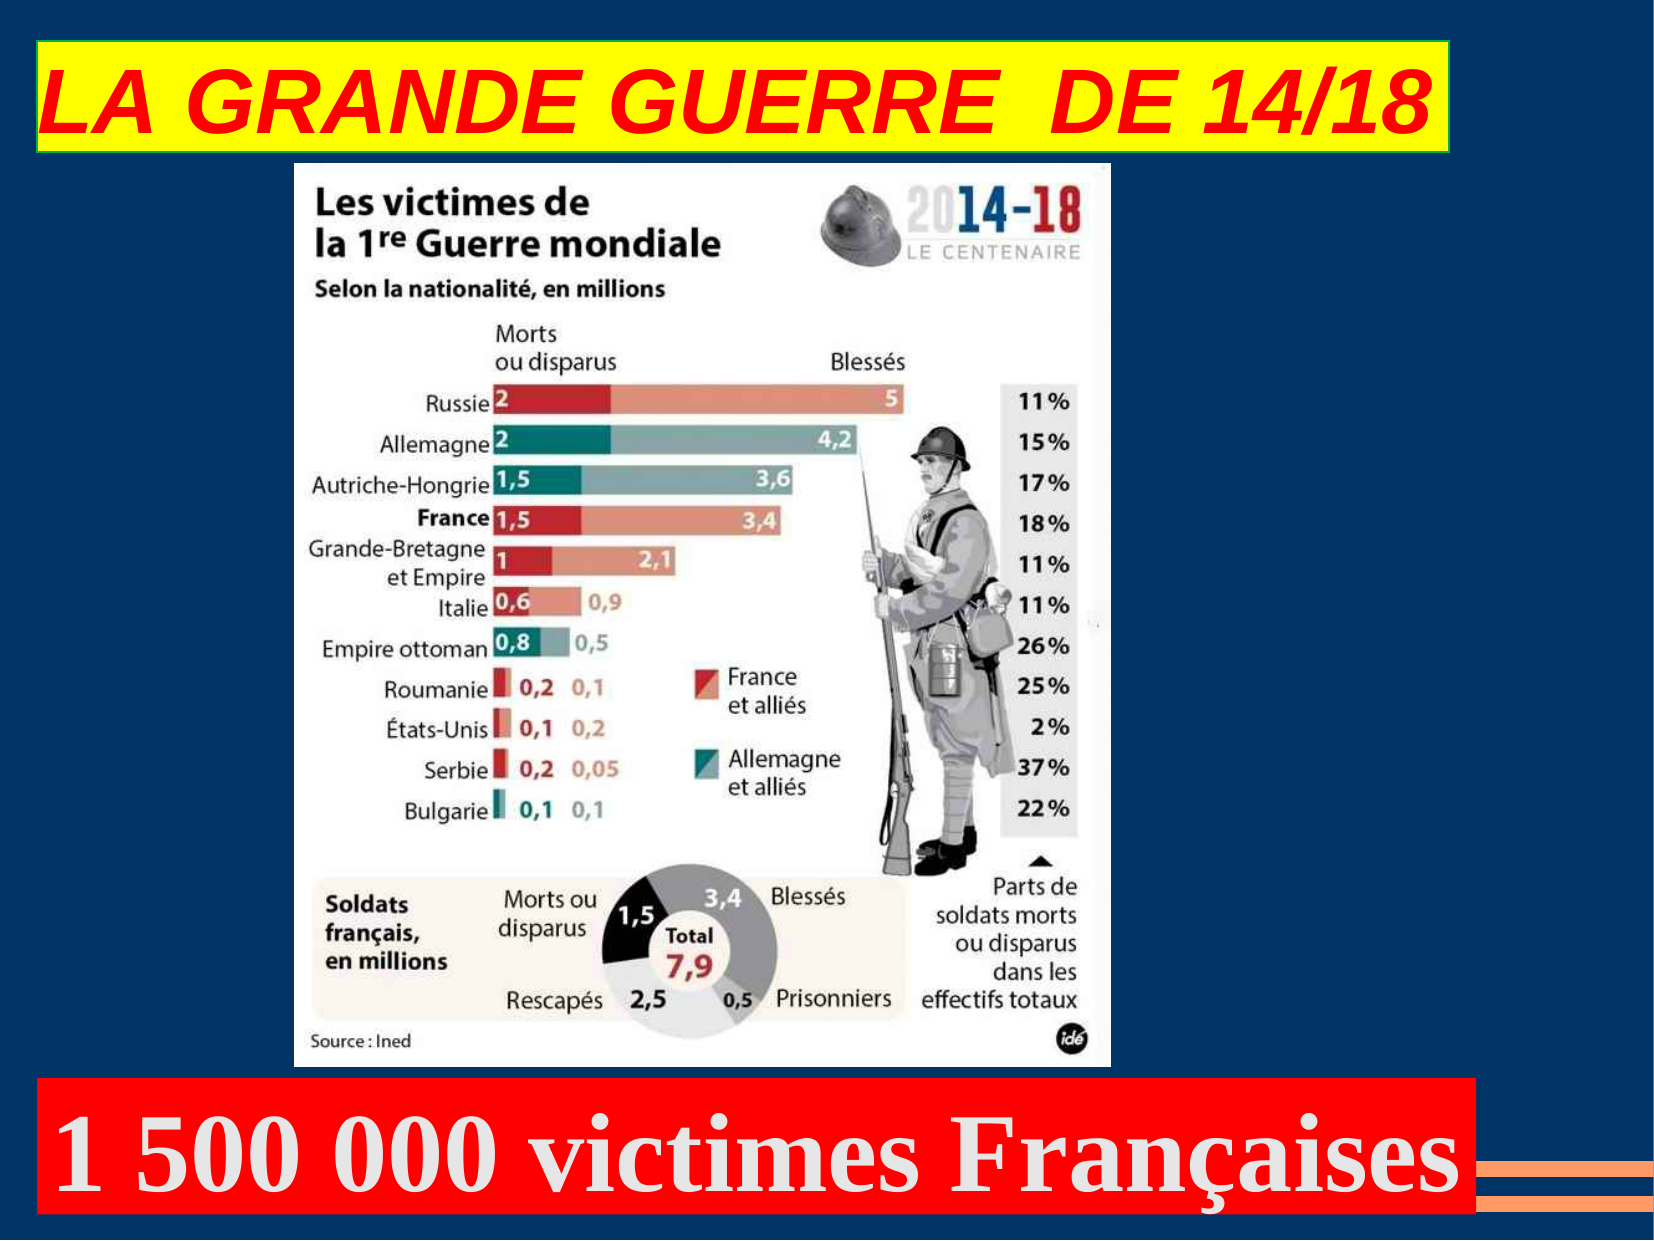

# LA GRANDE GUERRE DE 14/18
1 500 000 victimes Françaises